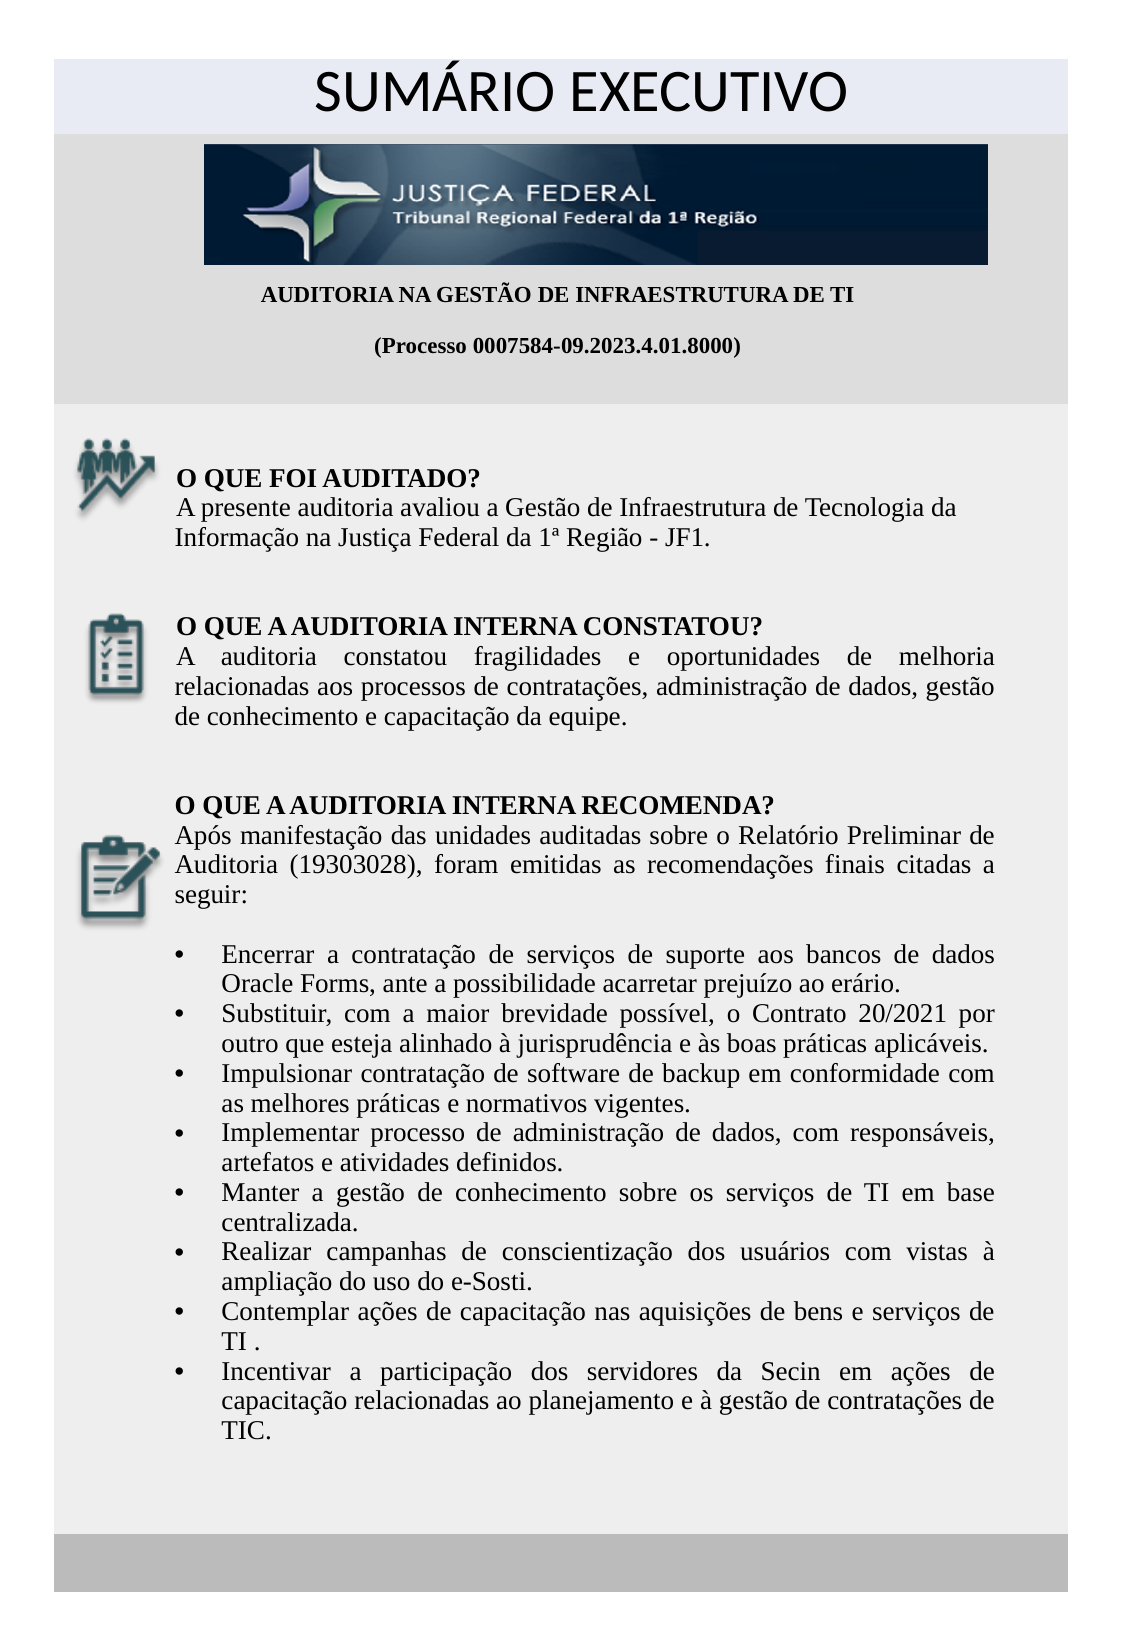

| SUMÁRIO EXECUTIVO | | |
| --- | --- | --- |
| AUDITORIA NA GESTÃO DE INFRAESTRUTURA DE TI (Processo 0007584-09.2023.4.01.8000) | | |
| | O QUE FOI AUDITADO? A presente auditoria avaliou a Gestão de Infraestrutura de Tecnologia da Informação na Justiça Federal da 1ª Região - JF1. O QUE A AUDITORIA INTERNA CONSTATOU? A auditoria constatou fragilidades e oportunidades de melhoria relacionadas aos processos de contratações, administração de dados, gestão de conhecimento e capacitação da equipe. O QUE A AUDITORIA INTERNA RECOMENDA? Após manifestação das unidades auditadas sobre o Relatório Preliminar de Auditoria (19303028), foram emitidas as recomendações finais citadas a seguir: Encerrar a contratação de serviços de suporte aos bancos de dados Oracle Forms, ante a possibilidade acarretar prejuízo ao erário. Substituir, com a maior brevidade possível, o Contrato 20/2021 por outro que esteja alinhado à jurisprudência e às boas práticas aplicáveis. Impulsionar contratação de software de backup em conformidade com as melhores práticas e normativos vigentes. Implementar processo de administração de dados, com responsáveis, artefatos e atividades definidos. Manter a gestão de conhecimento sobre os serviços de TI em base centralizada. Realizar campanhas de conscientização dos usuários com vistas à ampliação do uso do e-Sosti. Contemplar ações de capacitação nas aquisições de bens e serviços de TI . Incentivar a participação dos servidores da Secin em ações de capacitação relacionadas ao planejamento e à gestão de contratações de TIC. | |
| | | |